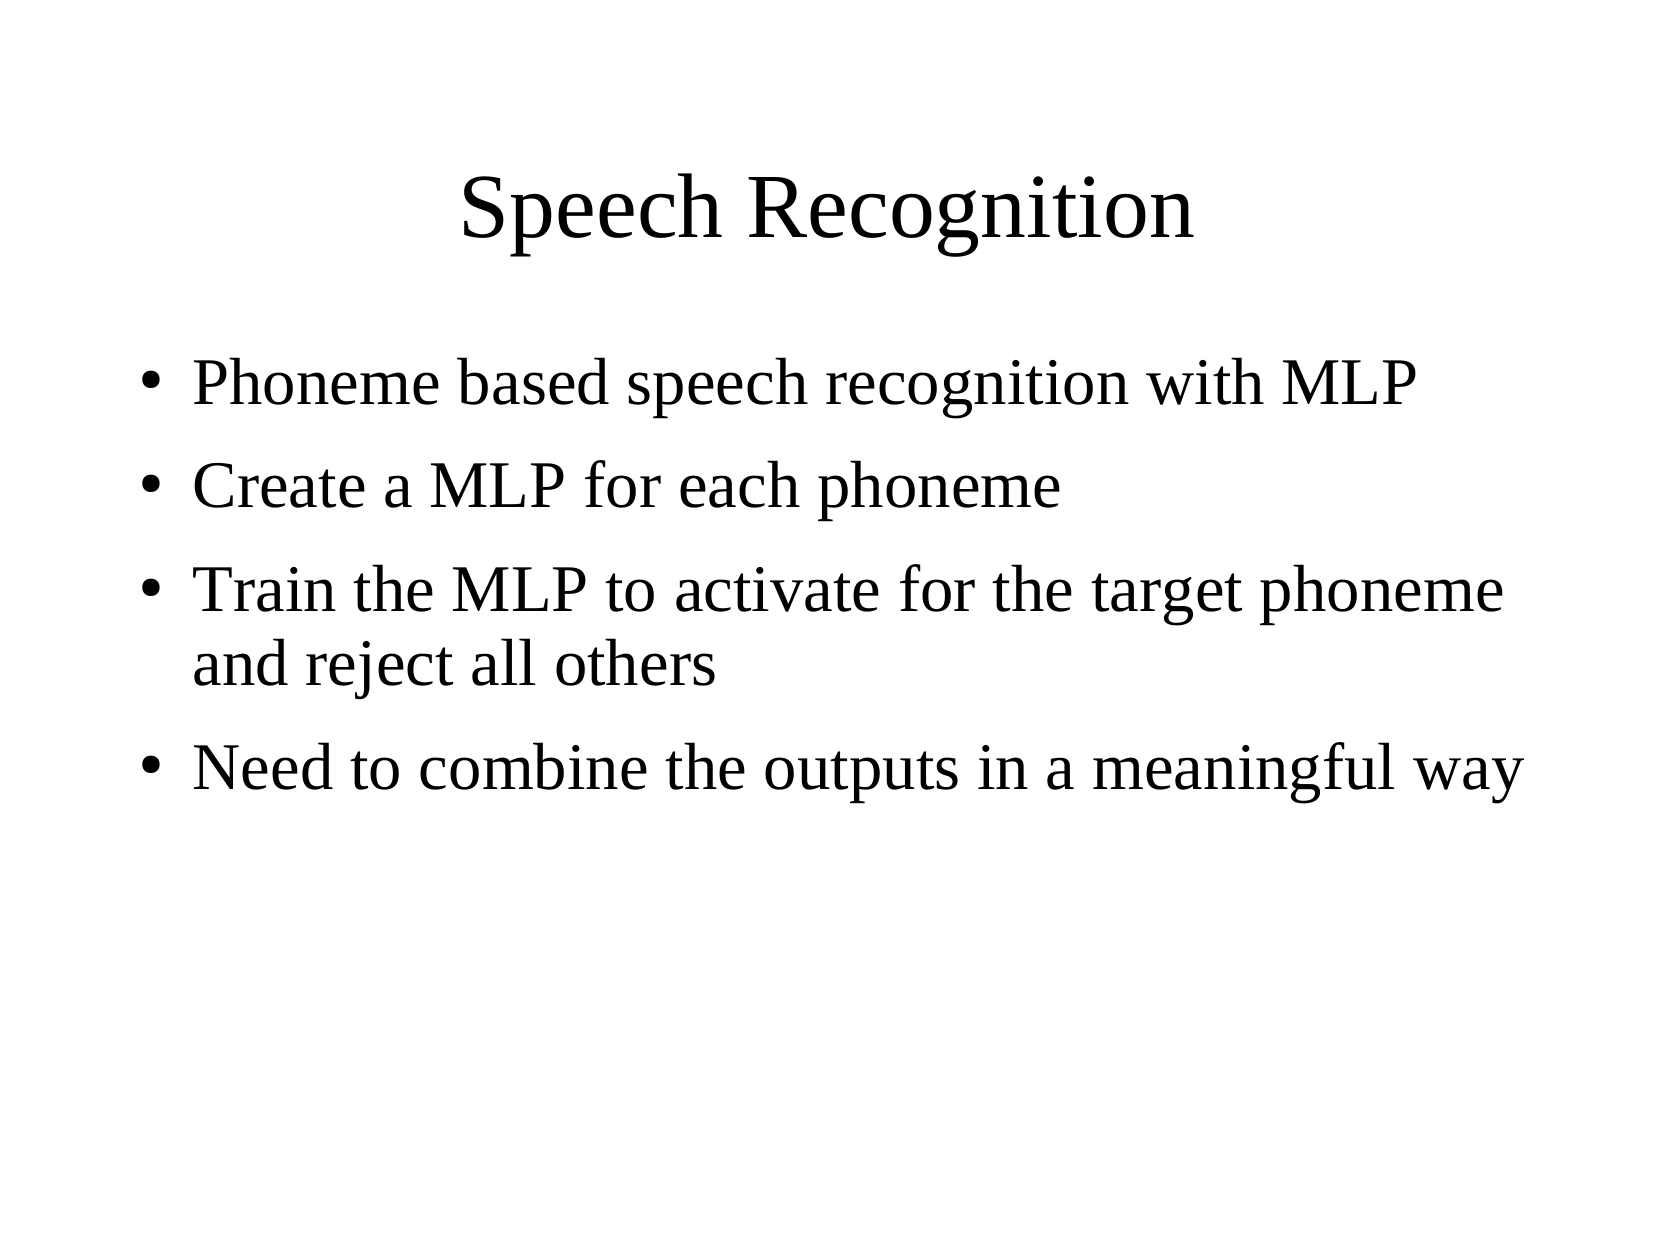

# Speech Recognition
Phoneme based speech recognition with MLP
Create a MLP for each phoneme
Train the MLP to activate for the target phoneme and reject all others
Need to combine the outputs in a meaningful way